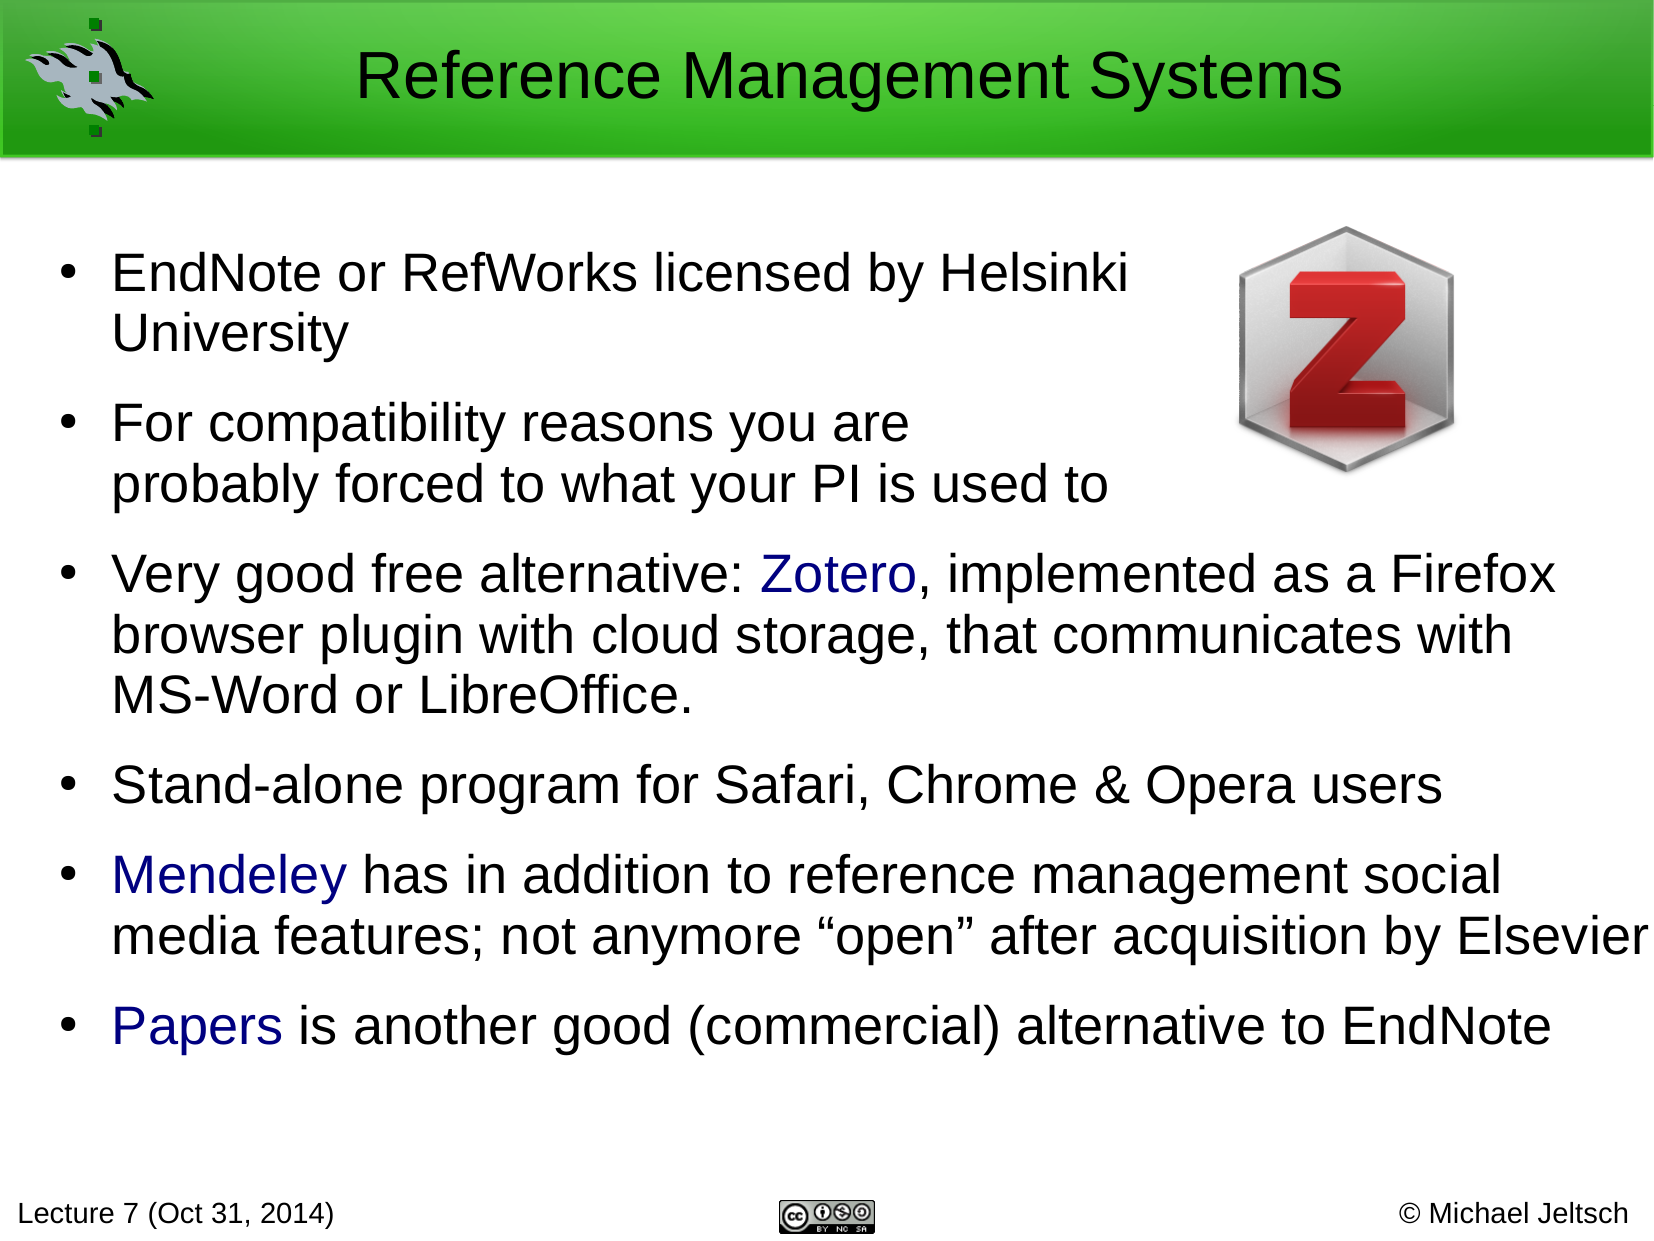

# Reference Management Systems
EndNote or RefWorks licensed by Helsinki
University
For compatibility reasons you are
probably forced to what your PI is used to
Very good free alternative: Zotero, implemented as a Firefox browser plugin with cloud storage, that communicates with
MS-Word or LibreOffice.
Stand-alone program for Safari, Chrome & Opera users
Mendeley has in addition to reference management social media features; not anymore “open” after acquisition by Elsevier
Papers is another good (commercial) alternative to EndNote